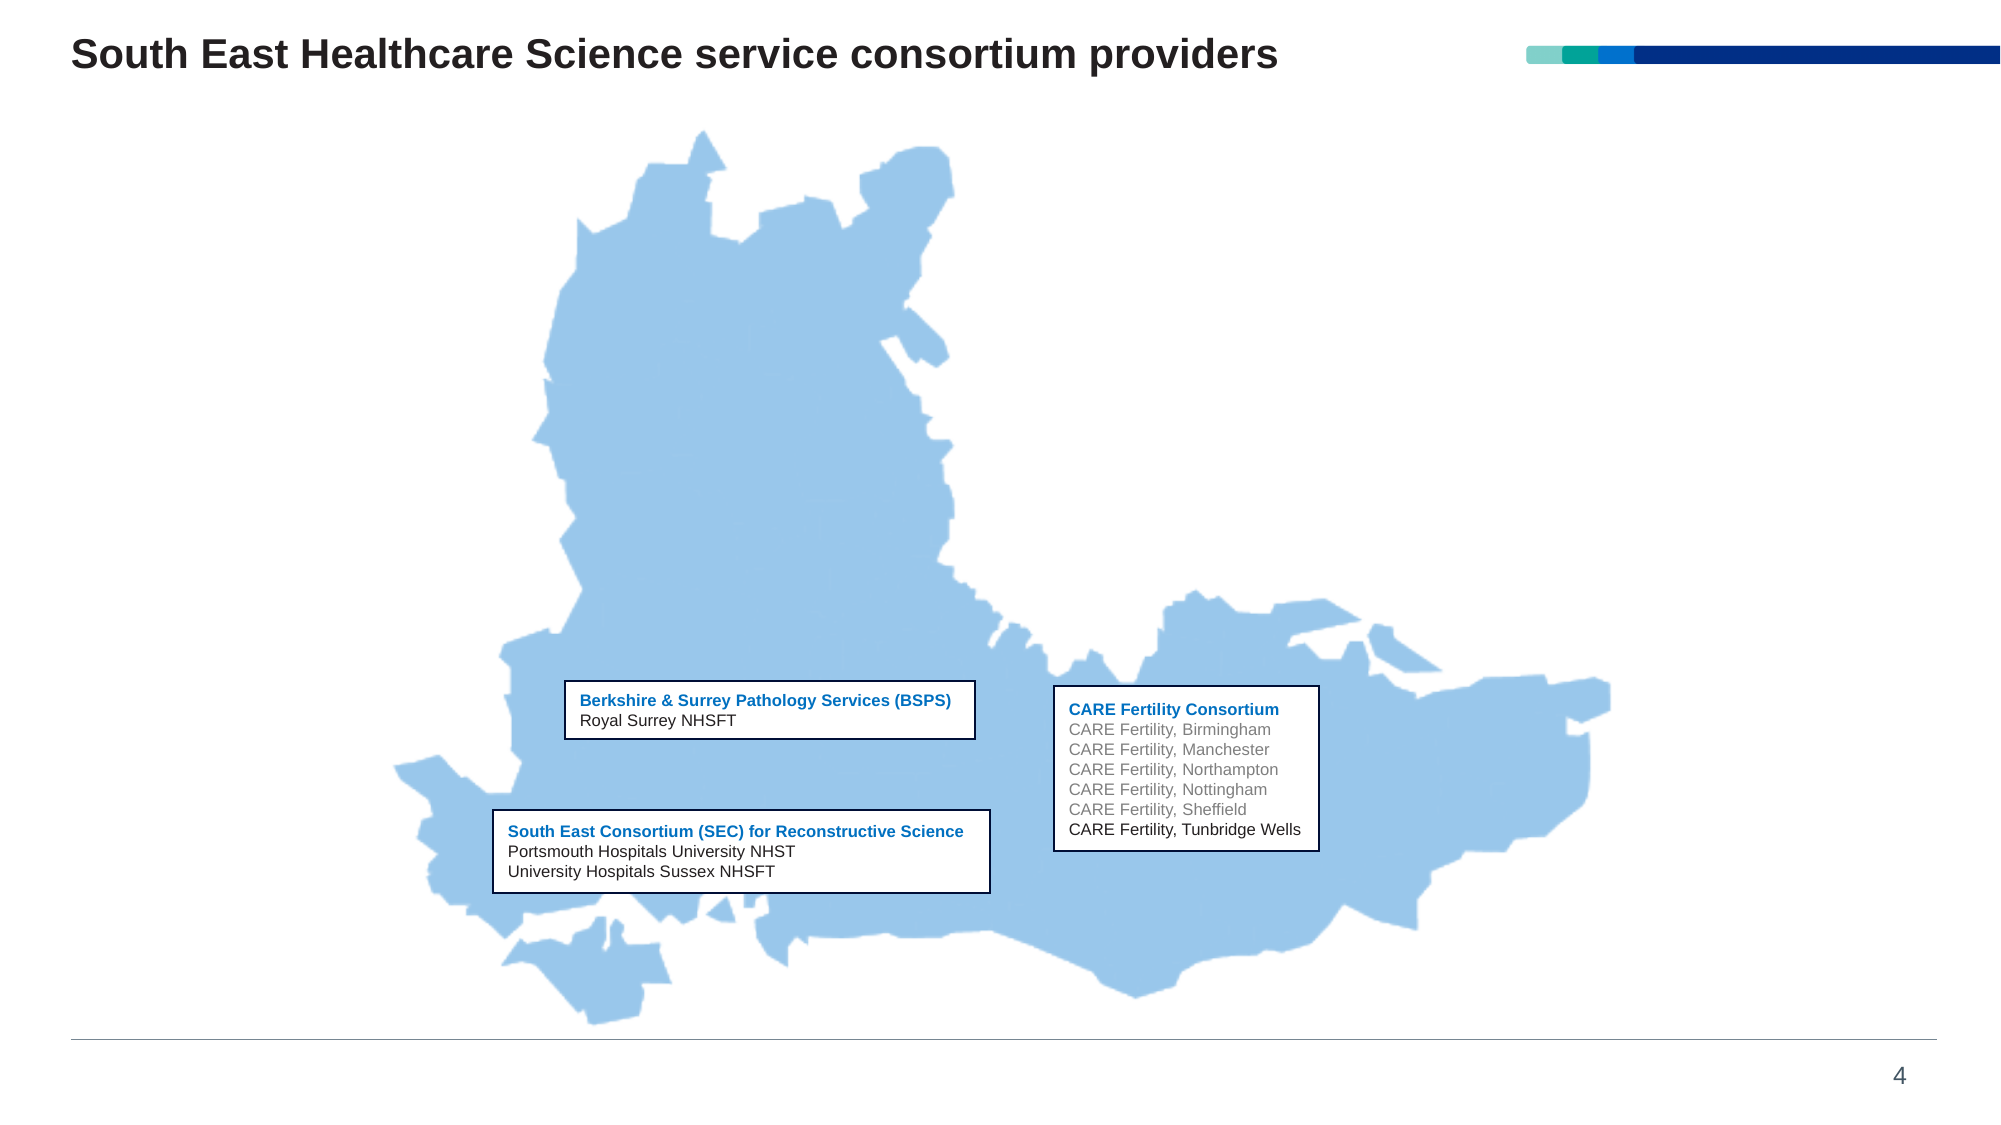

# South East Healthcare Science service consortium providers
Berkshire & Surrey Pathology Services (BSPS)
Royal Surrey NHSFT
CARE Fertility Consortium
CARE Fertility, Birmingham
CARE Fertility, Manchester
CARE Fertility, Northampton
CARE Fertility, Nottingham
CARE Fertility, Sheffield
CARE Fertility, Tunbridge Wells
South East Consortium (SEC) for Reconstructive Science
Portsmouth Hospitals University NHST
University Hospitals Sussex NHSFT